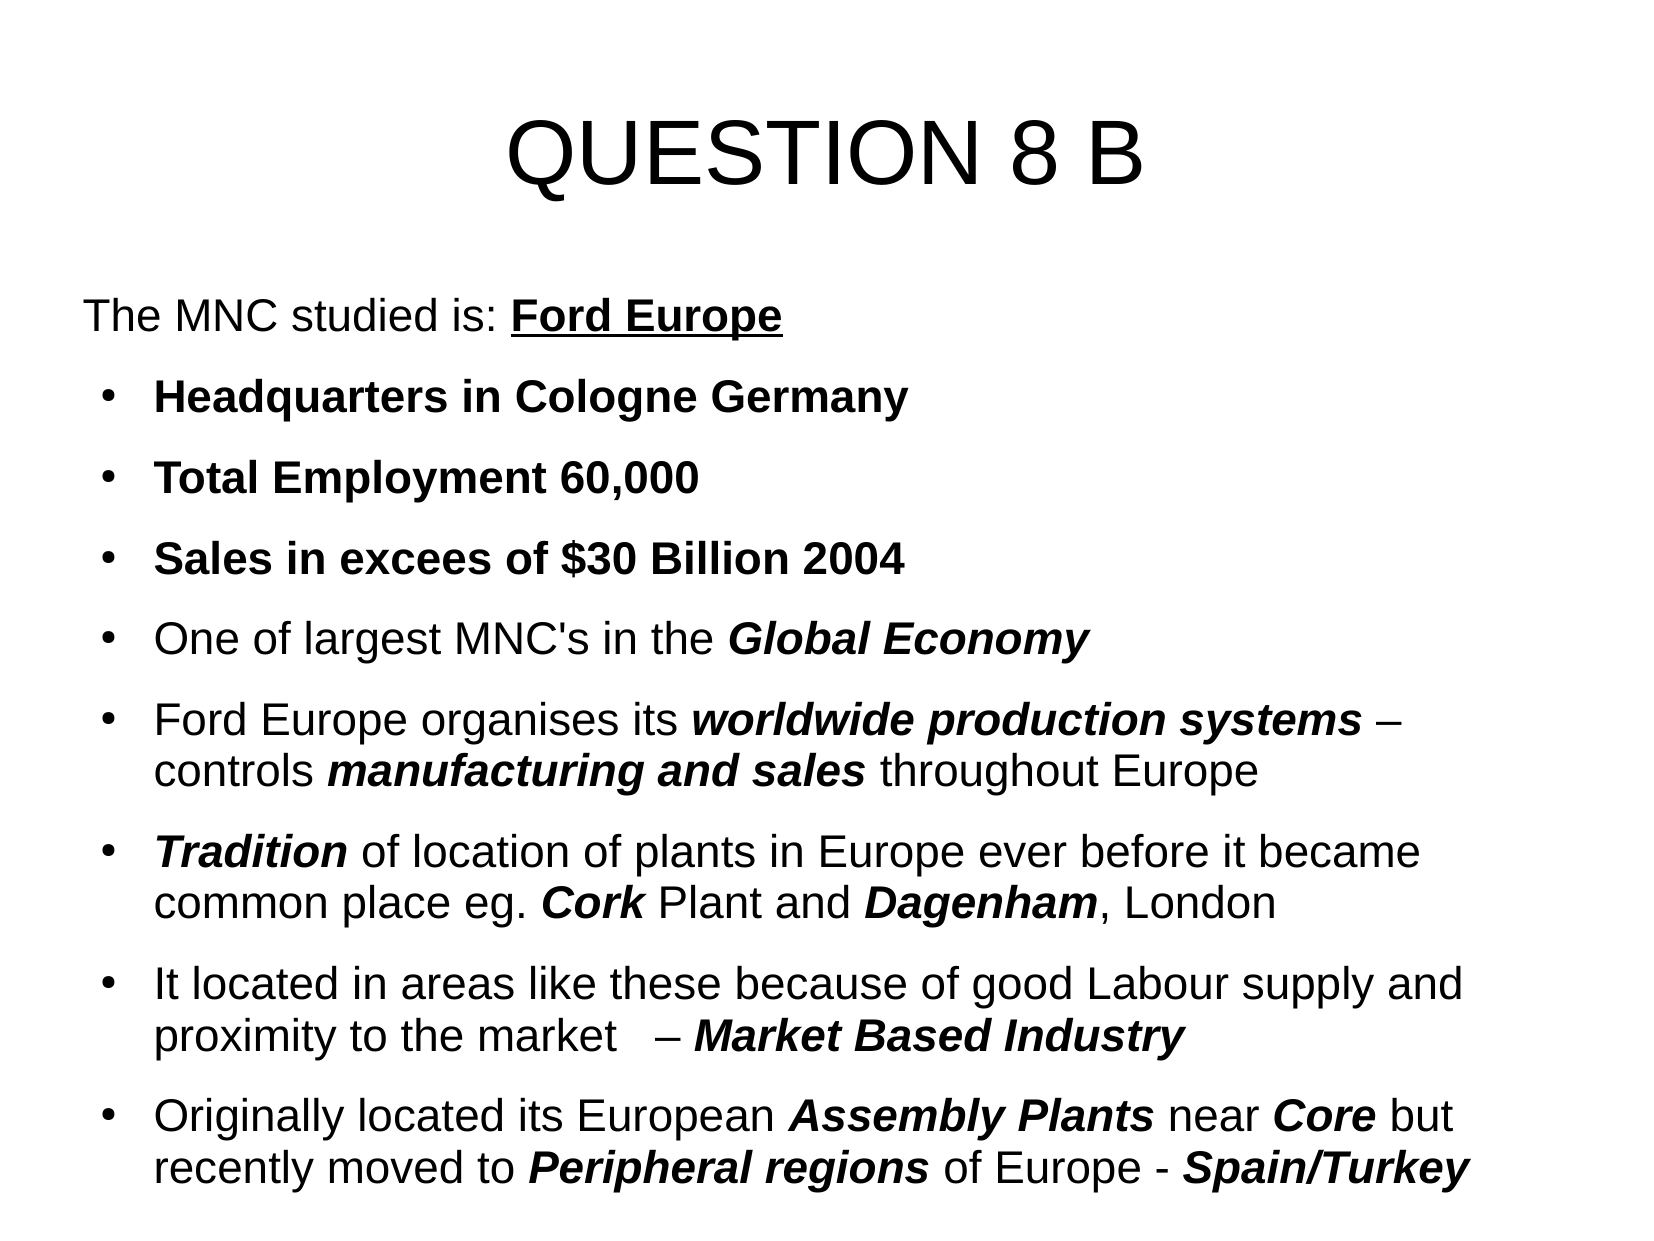

# QUESTION 8 B
The MNC studied is: Ford Europe
Headquarters in Cologne Germany
Total Employment 60,000
Sales in excees of $30 Billion 2004
One of largest MNC's in the Global Economy
Ford Europe organises its worldwide production systems – controls manufacturing and sales throughout Europe
Tradition of location of plants in Europe ever before it became common place eg. Cork Plant and Dagenham, London
It located in areas like these because of good Labour supply and proximity to the market – Market Based Industry
Originally located its European Assembly Plants near Core but recently moved to Peripheral regions of Europe - Spain/Turkey